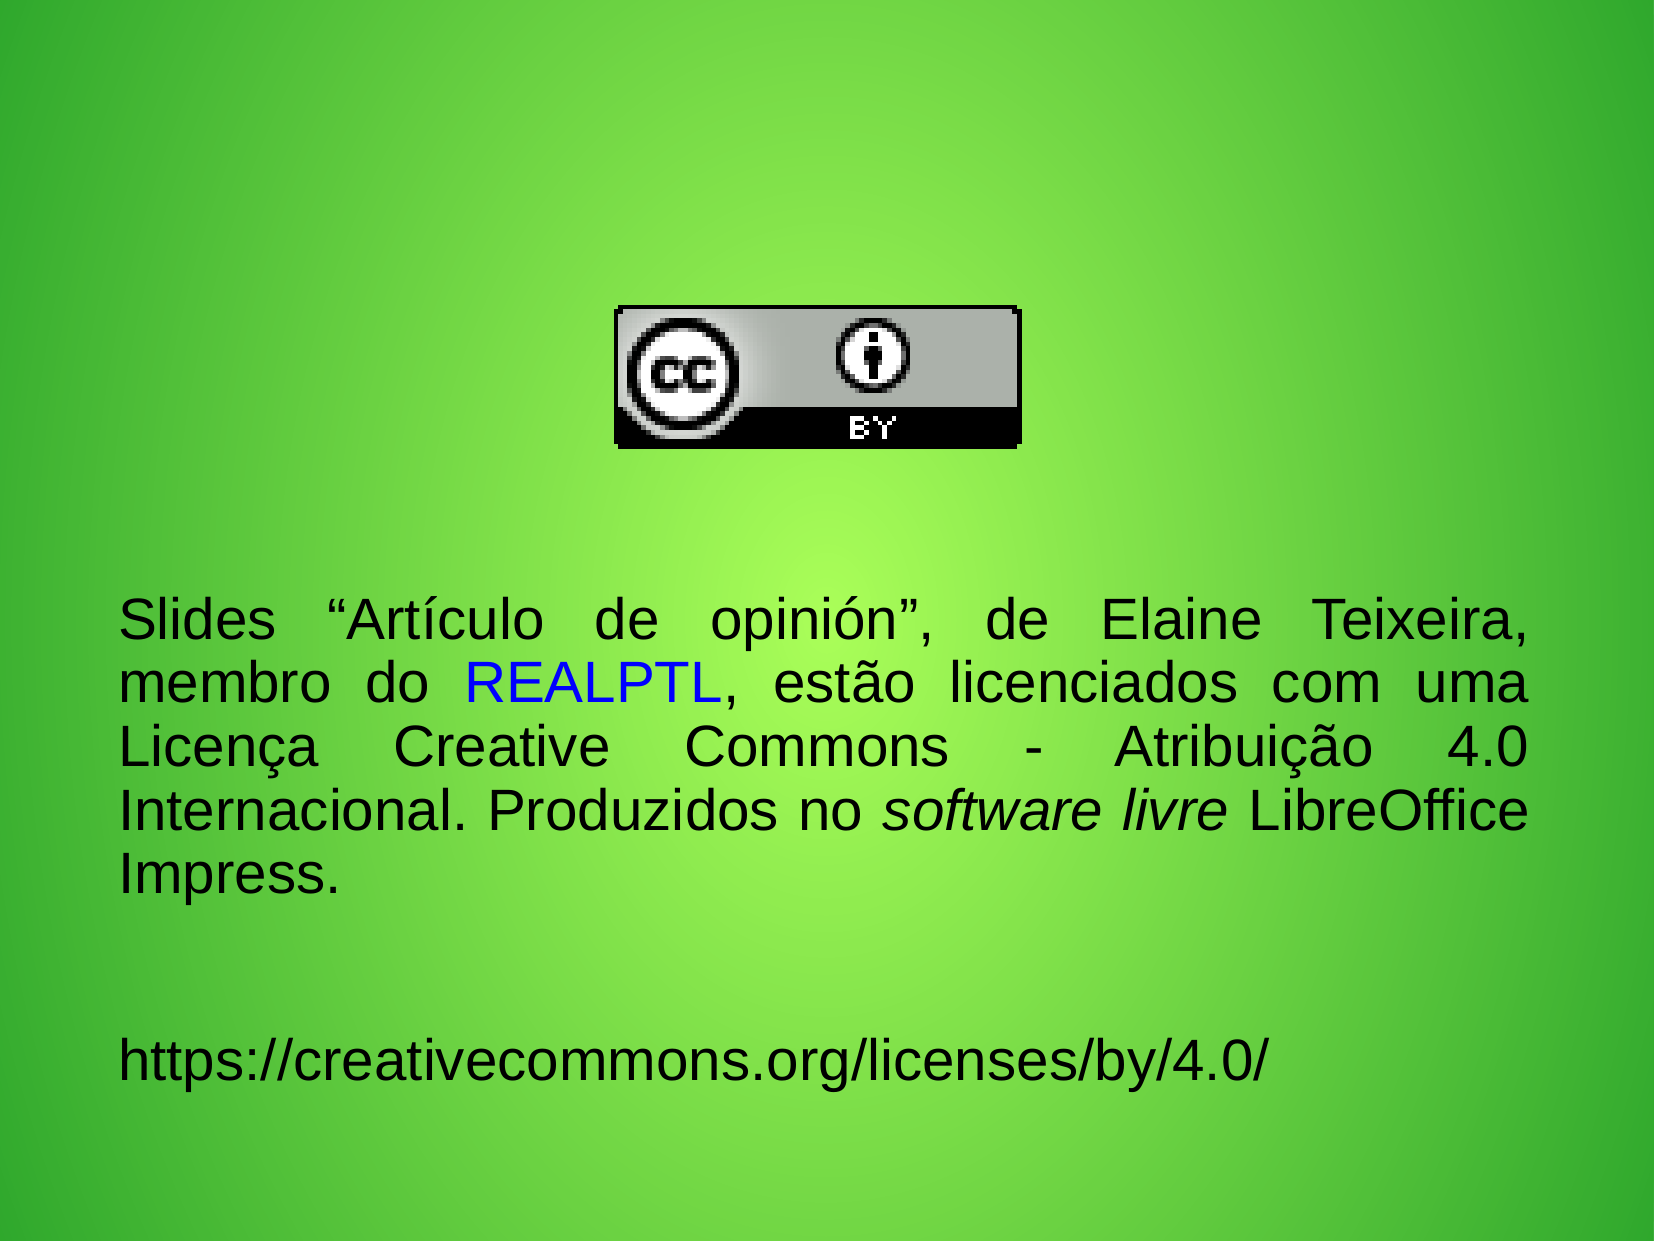

#
Slides “Artículo de opinión”, de Elaine Teixeira, membro do REALPTL, estão licenciados com uma Licença Creative Commons - Atribuição 4.0 Internacional. Produzidos no software livre LibreOffice Impress.
https://creativecommons.org/licenses/by/4.0/